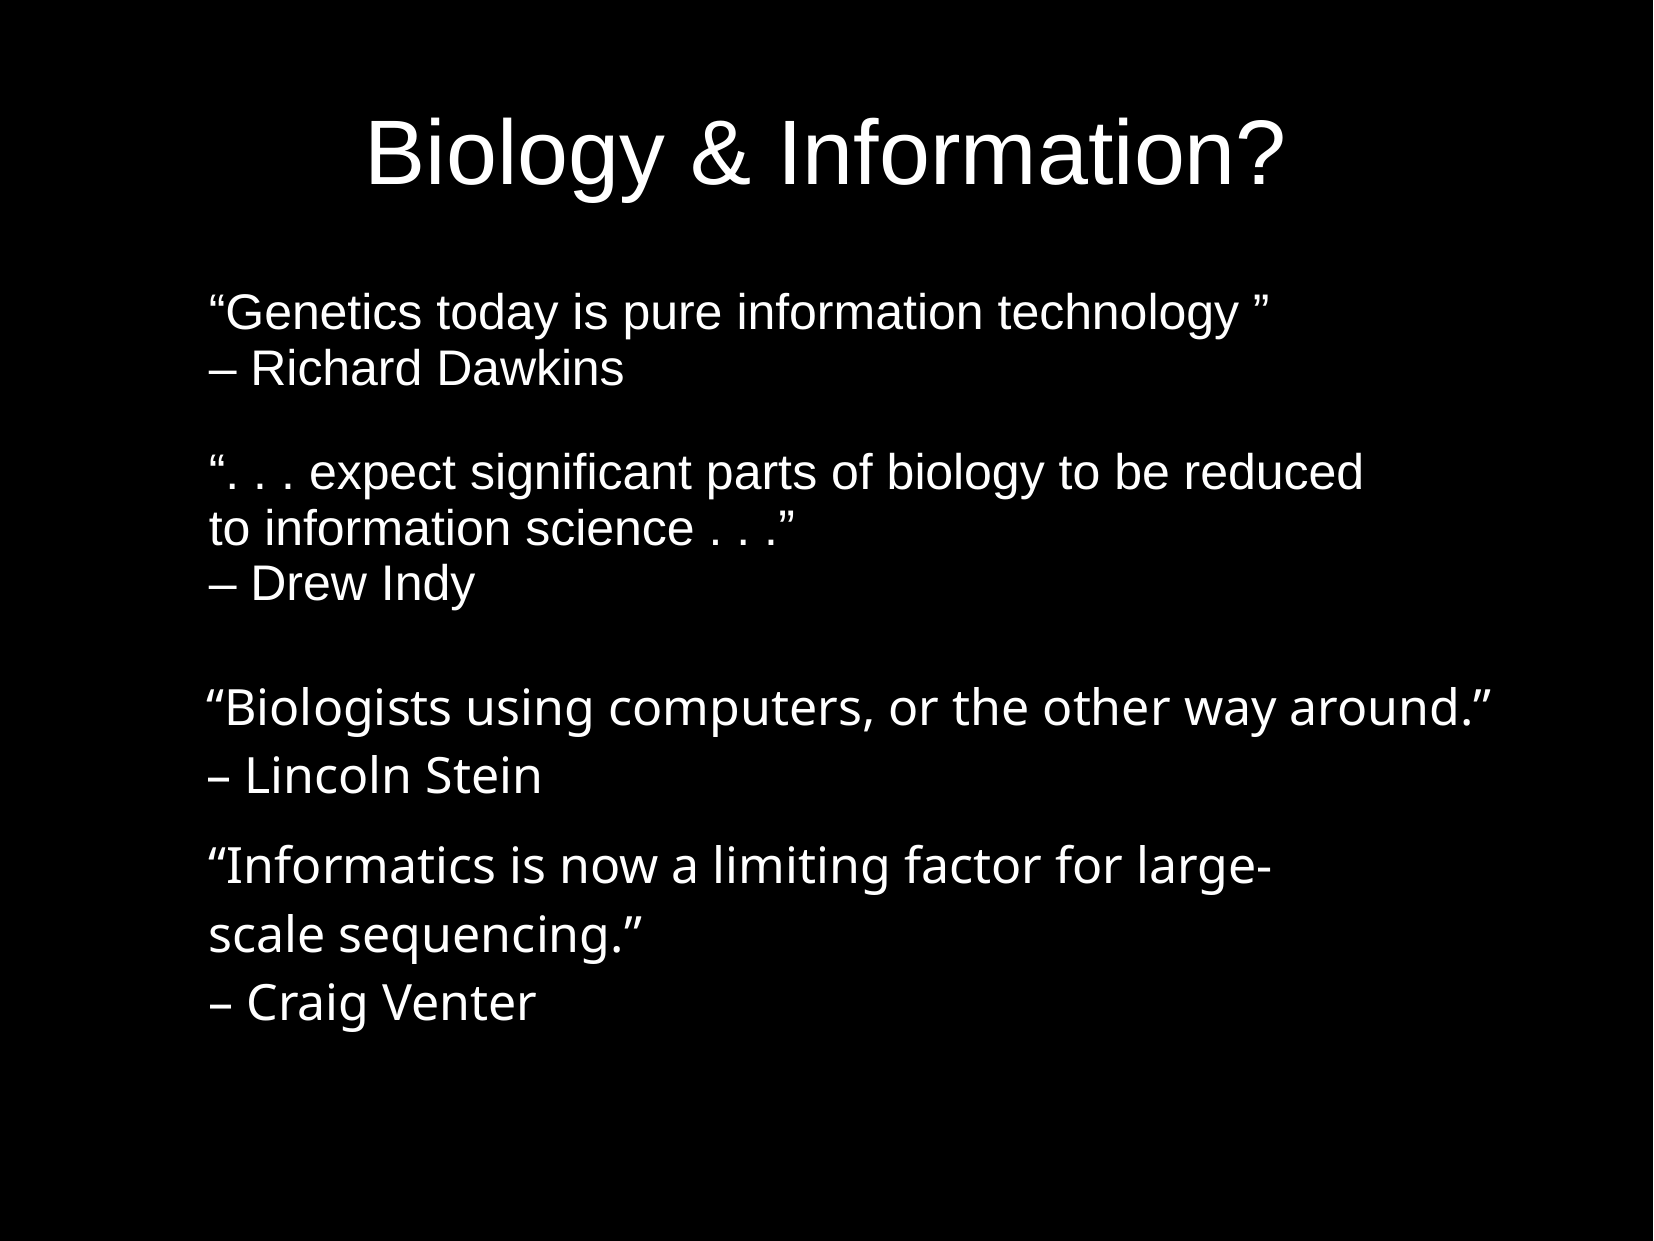

# Biology & Information?
“Genetics today is pure information technology ”
– Richard Dawkins
“. . . expect significant parts of biology to be reduced
to information science . . .”
– Drew Indy
“Biologists using computers, or the other way around.”
– Lincoln Stein
“Informatics is now a limiting factor for large-scale sequencing.”
– Craig Venter